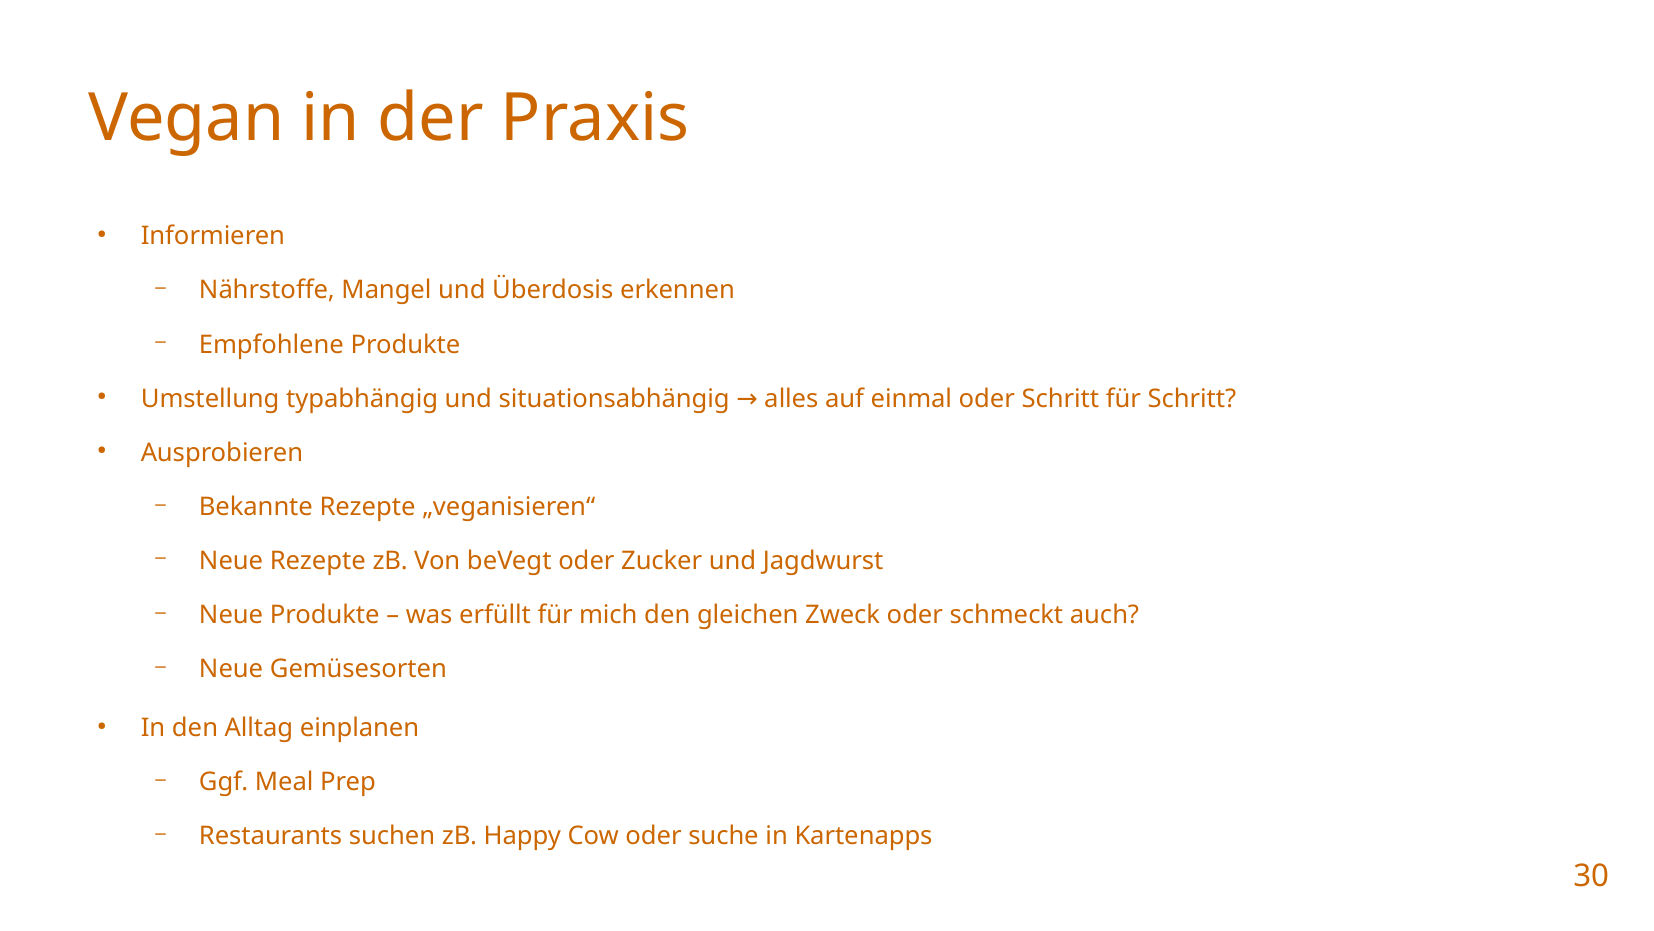

# Vegan in der Praxis
Informieren
Nährstoffe, Mangel und Überdosis erkennen
Empfohlene Produkte
Umstellung typabhängig und situationsabhängig → alles auf einmal oder Schritt für Schritt?
Ausprobieren
Bekannte Rezepte „veganisieren“
Neue Rezepte zB. Von beVegt oder Zucker und Jagdwurst
Neue Produkte – was erfüllt für mich den gleichen Zweck oder schmeckt auch?
Neue Gemüsesorten
In den Alltag einplanen
Ggf. Meal Prep
Restaurants suchen zB. Happy Cow oder suche in Kartenapps